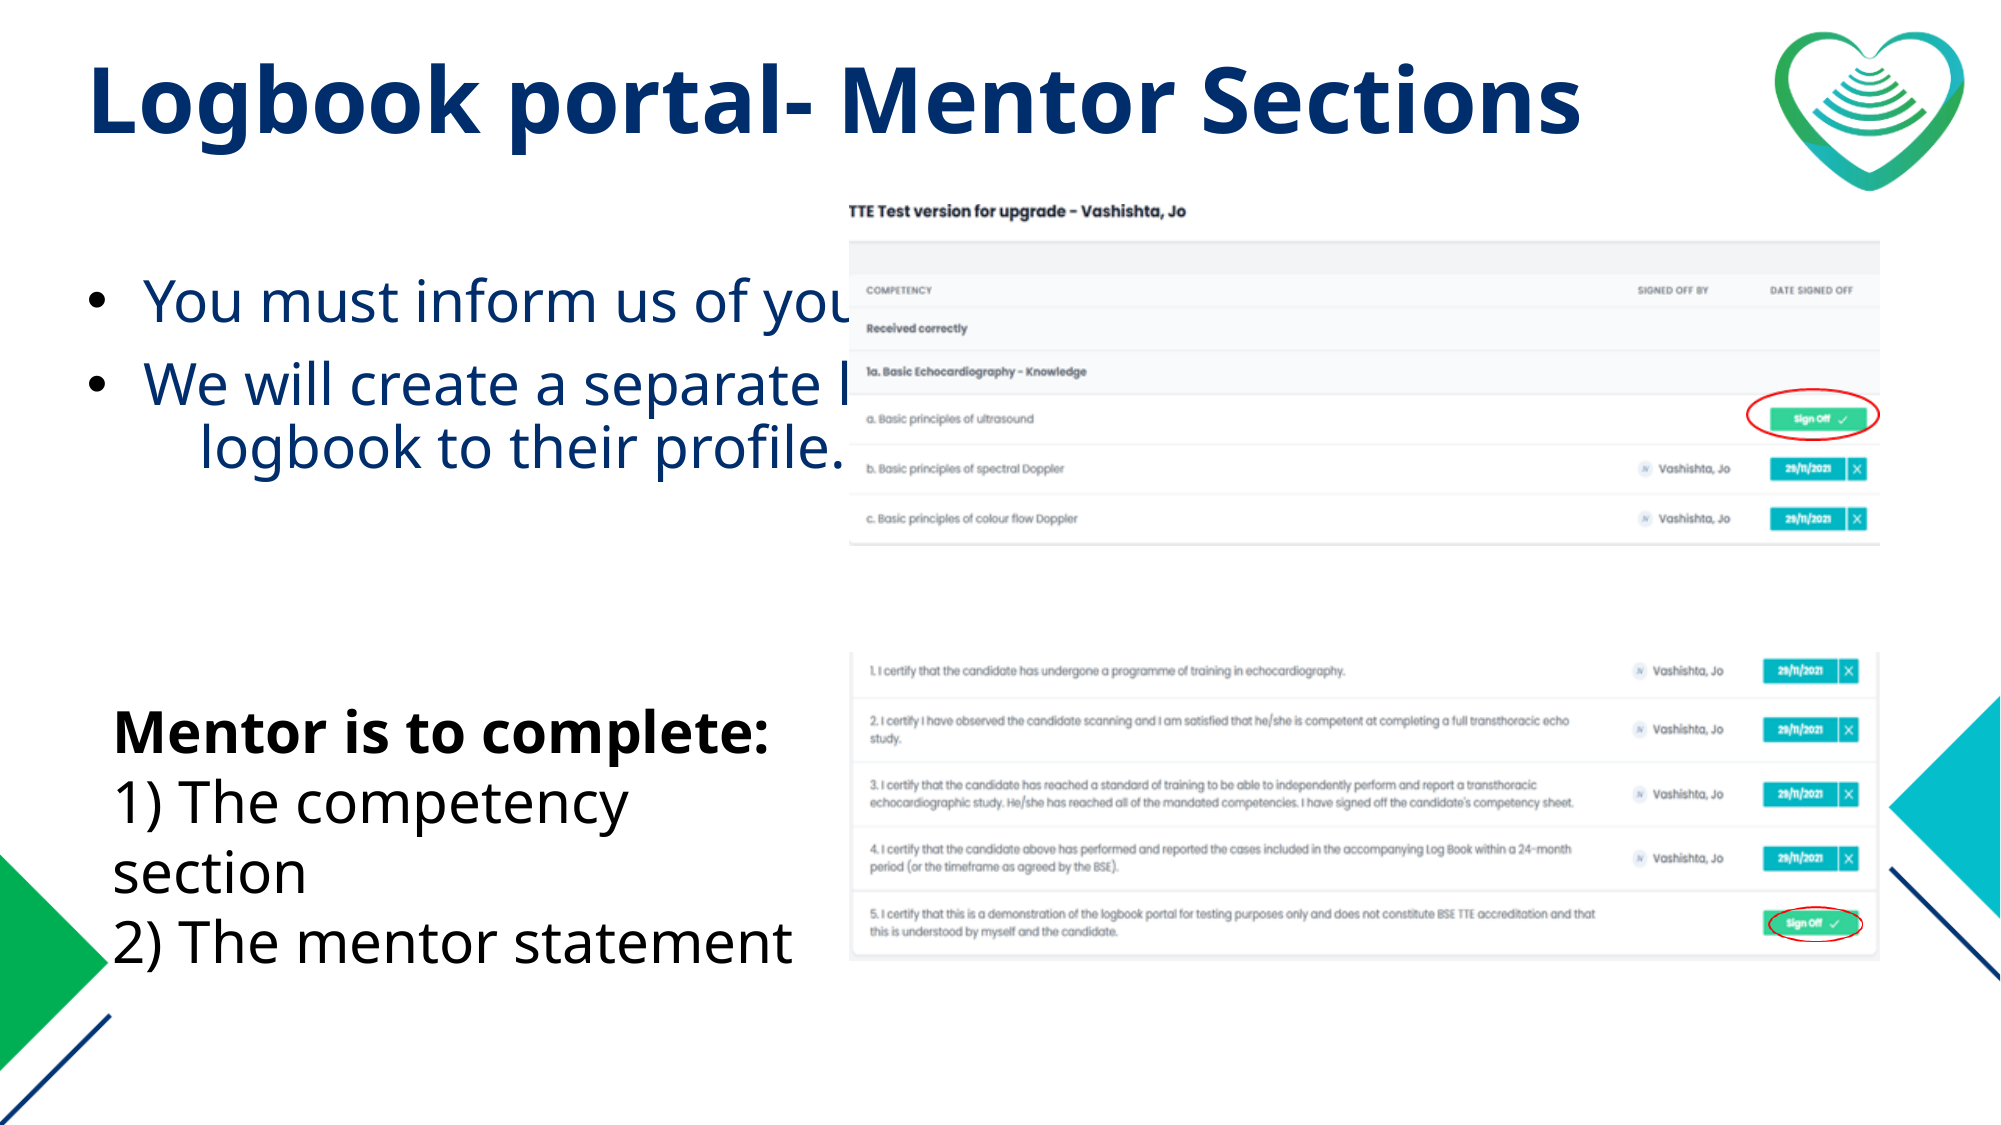

# Logbook portal- Mentor Sections
You must inform us of your mentor (via email).
We will create a separate login and assign your logbook to their profile.
Mentor is to complete:
1) The competency section
2) The mentor statement